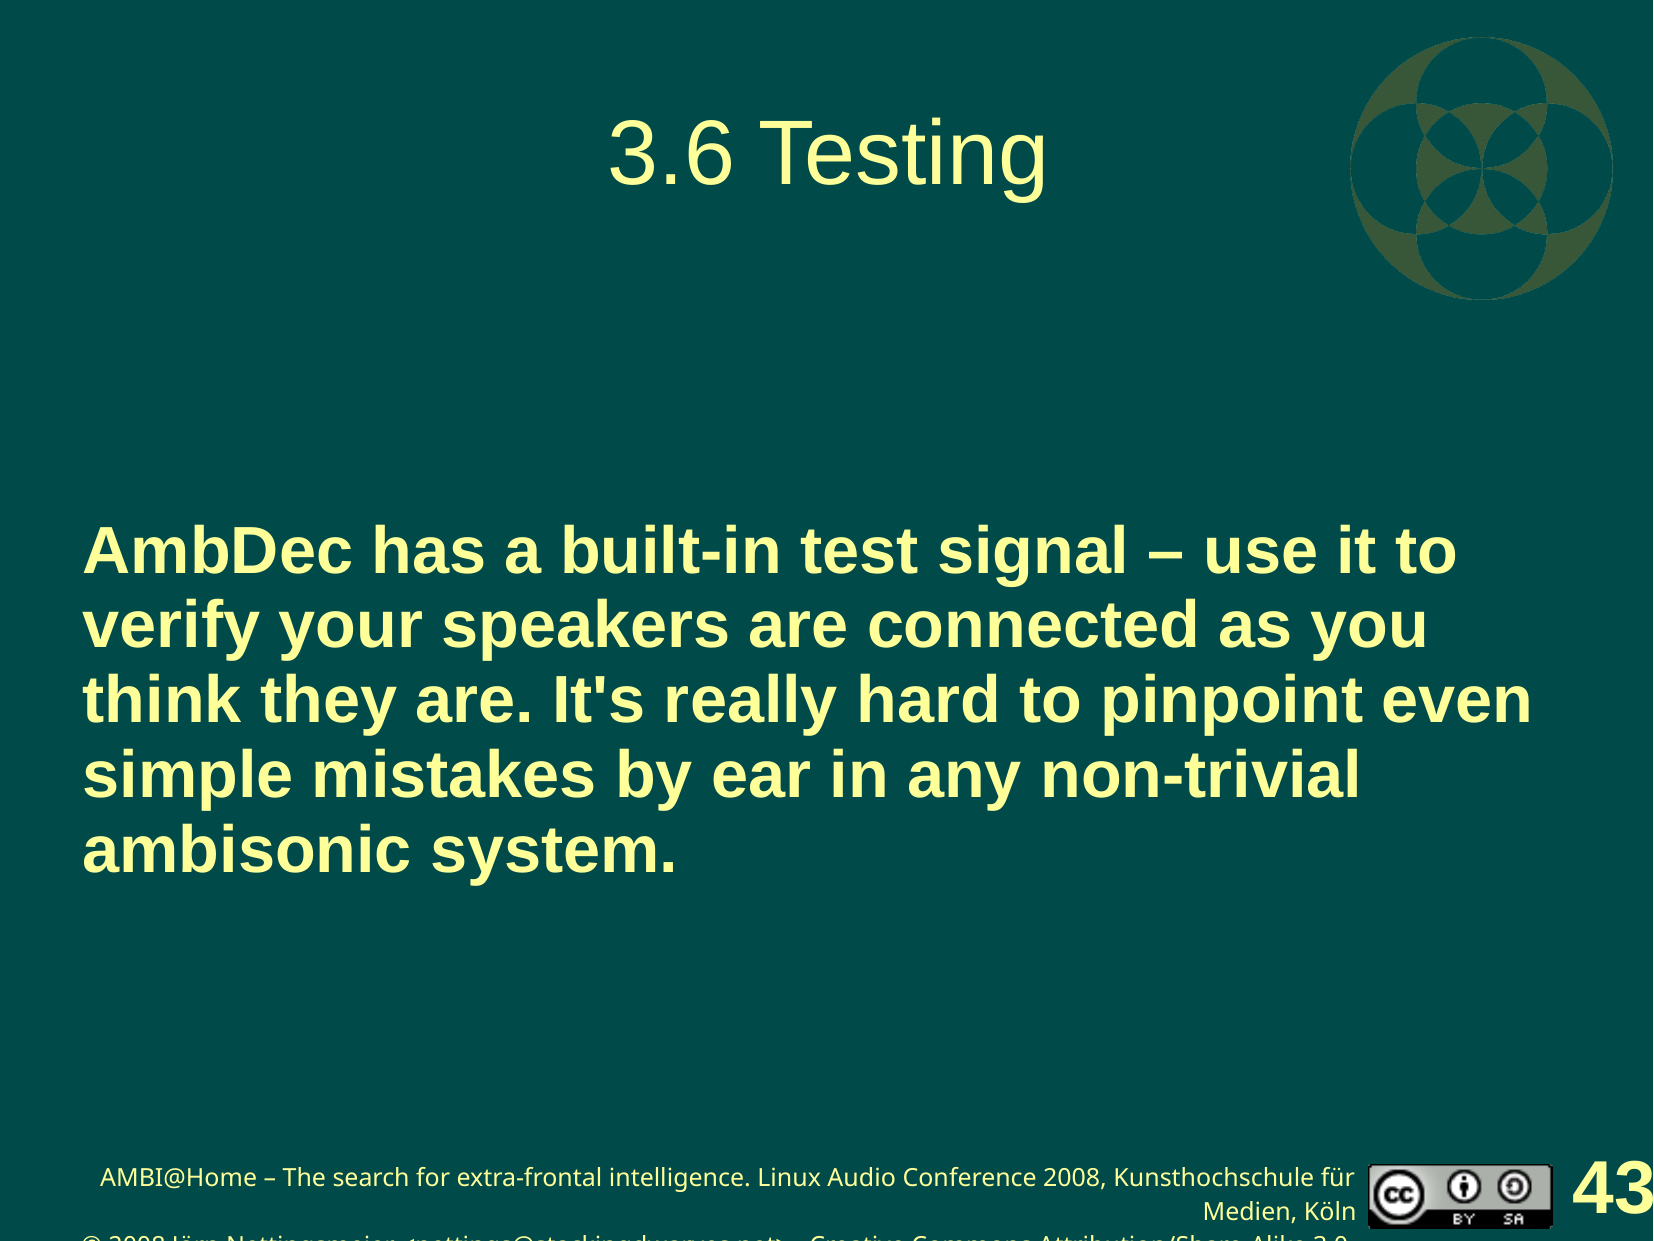

# 3.6 Testing
AmbDec has a built-in test signal – use it to verify your speakers are connected as you think they are. It's really hard to pinpoint even simple mistakes by ear in any non-trivial ambisonic system.